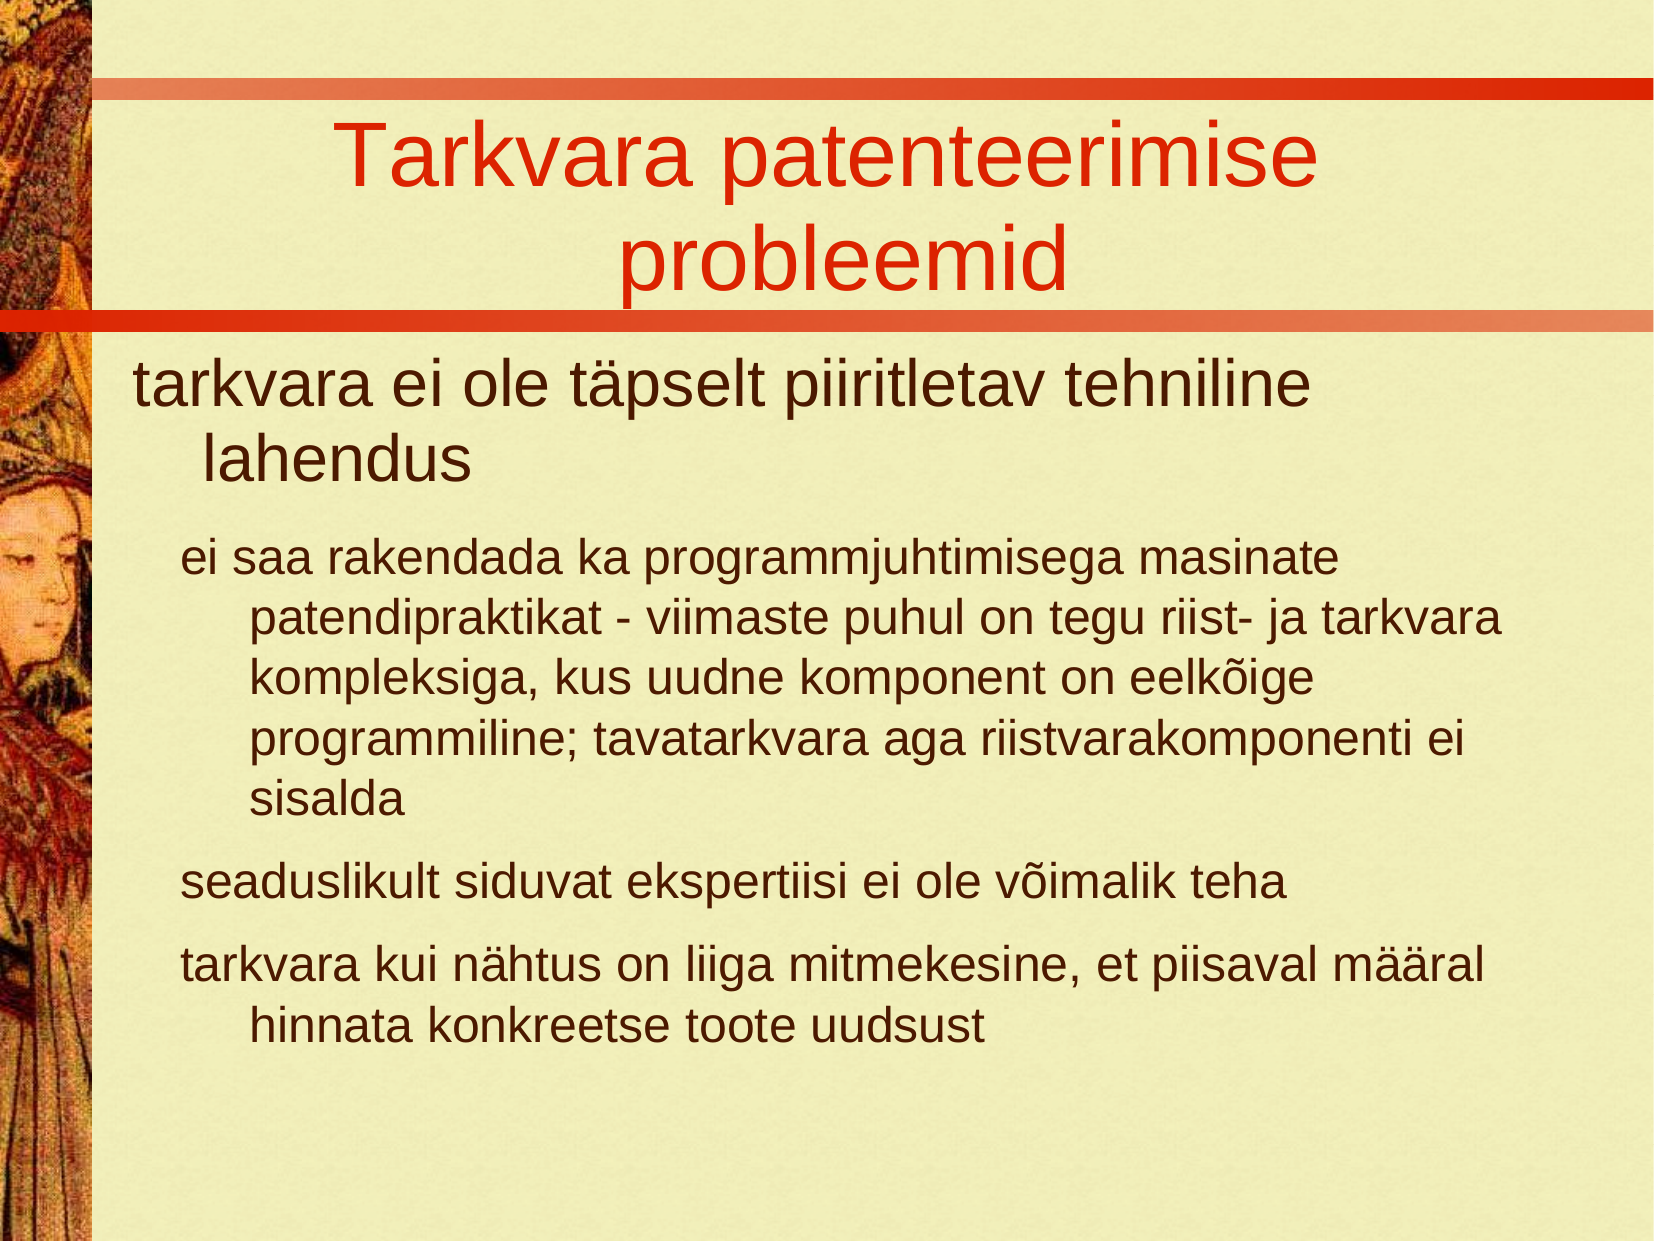

# Tarkvara patenteerimise probleemid
tarkvara ei ole täpselt piiritletav tehniline lahendus
ei saa rakendada ka programmjuhtimisega masinate patendipraktikat - viimaste puhul on tegu riist- ja tarkvara kompleksiga, kus uudne komponent on eelkõige programmiline; tavatarkvara aga riistvarakomponenti ei sisalda
seaduslikult siduvat ekspertiisi ei ole võimalik teha
tarkvara kui nähtus on liiga mitmekesine, et piisaval määral hinnata konkreetse toote uudsust